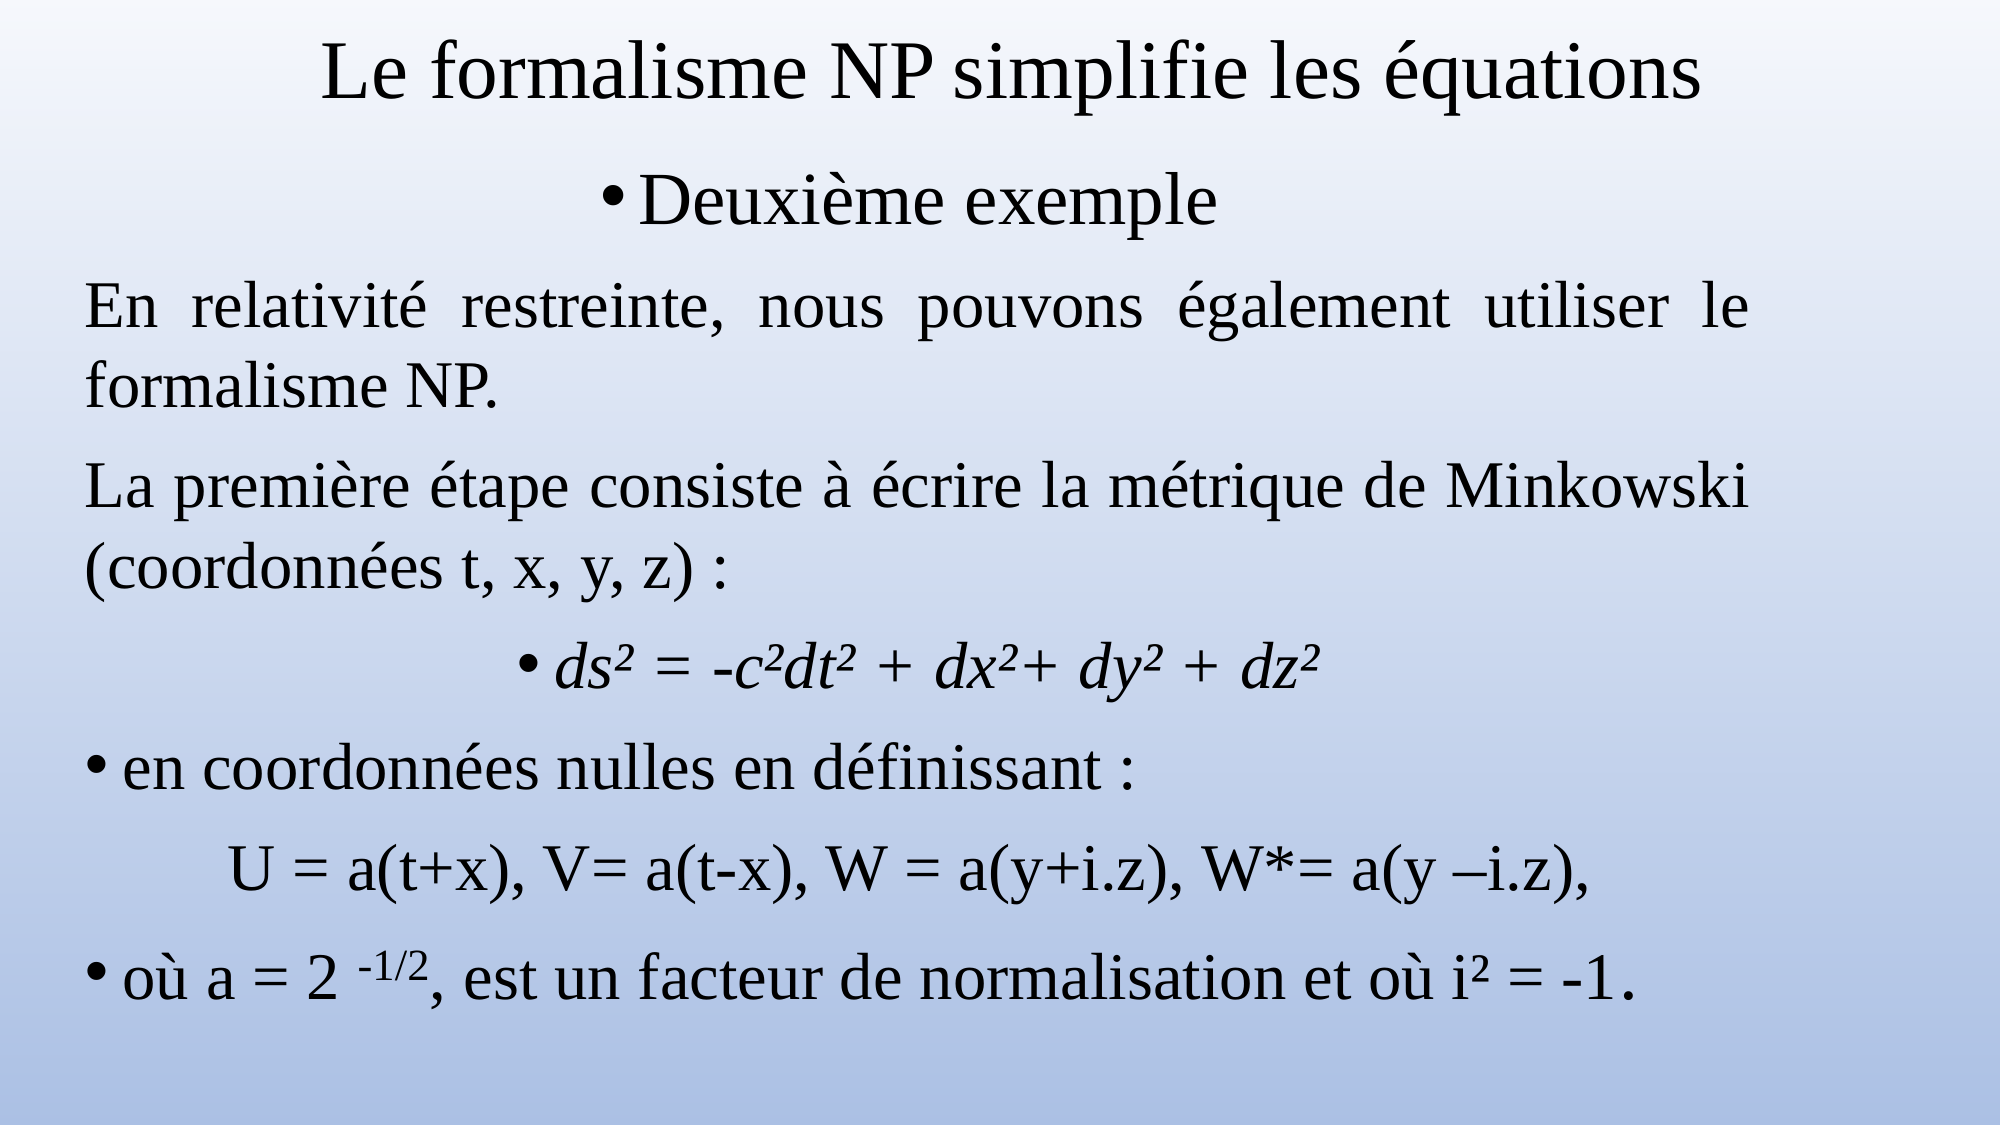

# Le formalisme NP simplifie les équations
Deuxième exemple
En relativité restreinte, nous pouvons également utiliser le formalisme NP.
La première étape consiste à écrire la métrique de Minkowski (coordonnées t, x, y, z) :
ds² = -c²dt² + dx²+ dy² + dz²
en coordonnées nulles en définissant :
U = a(t+x), V= a(t-x), W = a(y+i.z), W*= a(y –i.z),
où a = 2 -1/2, est un facteur de normalisation et où i² = -1.